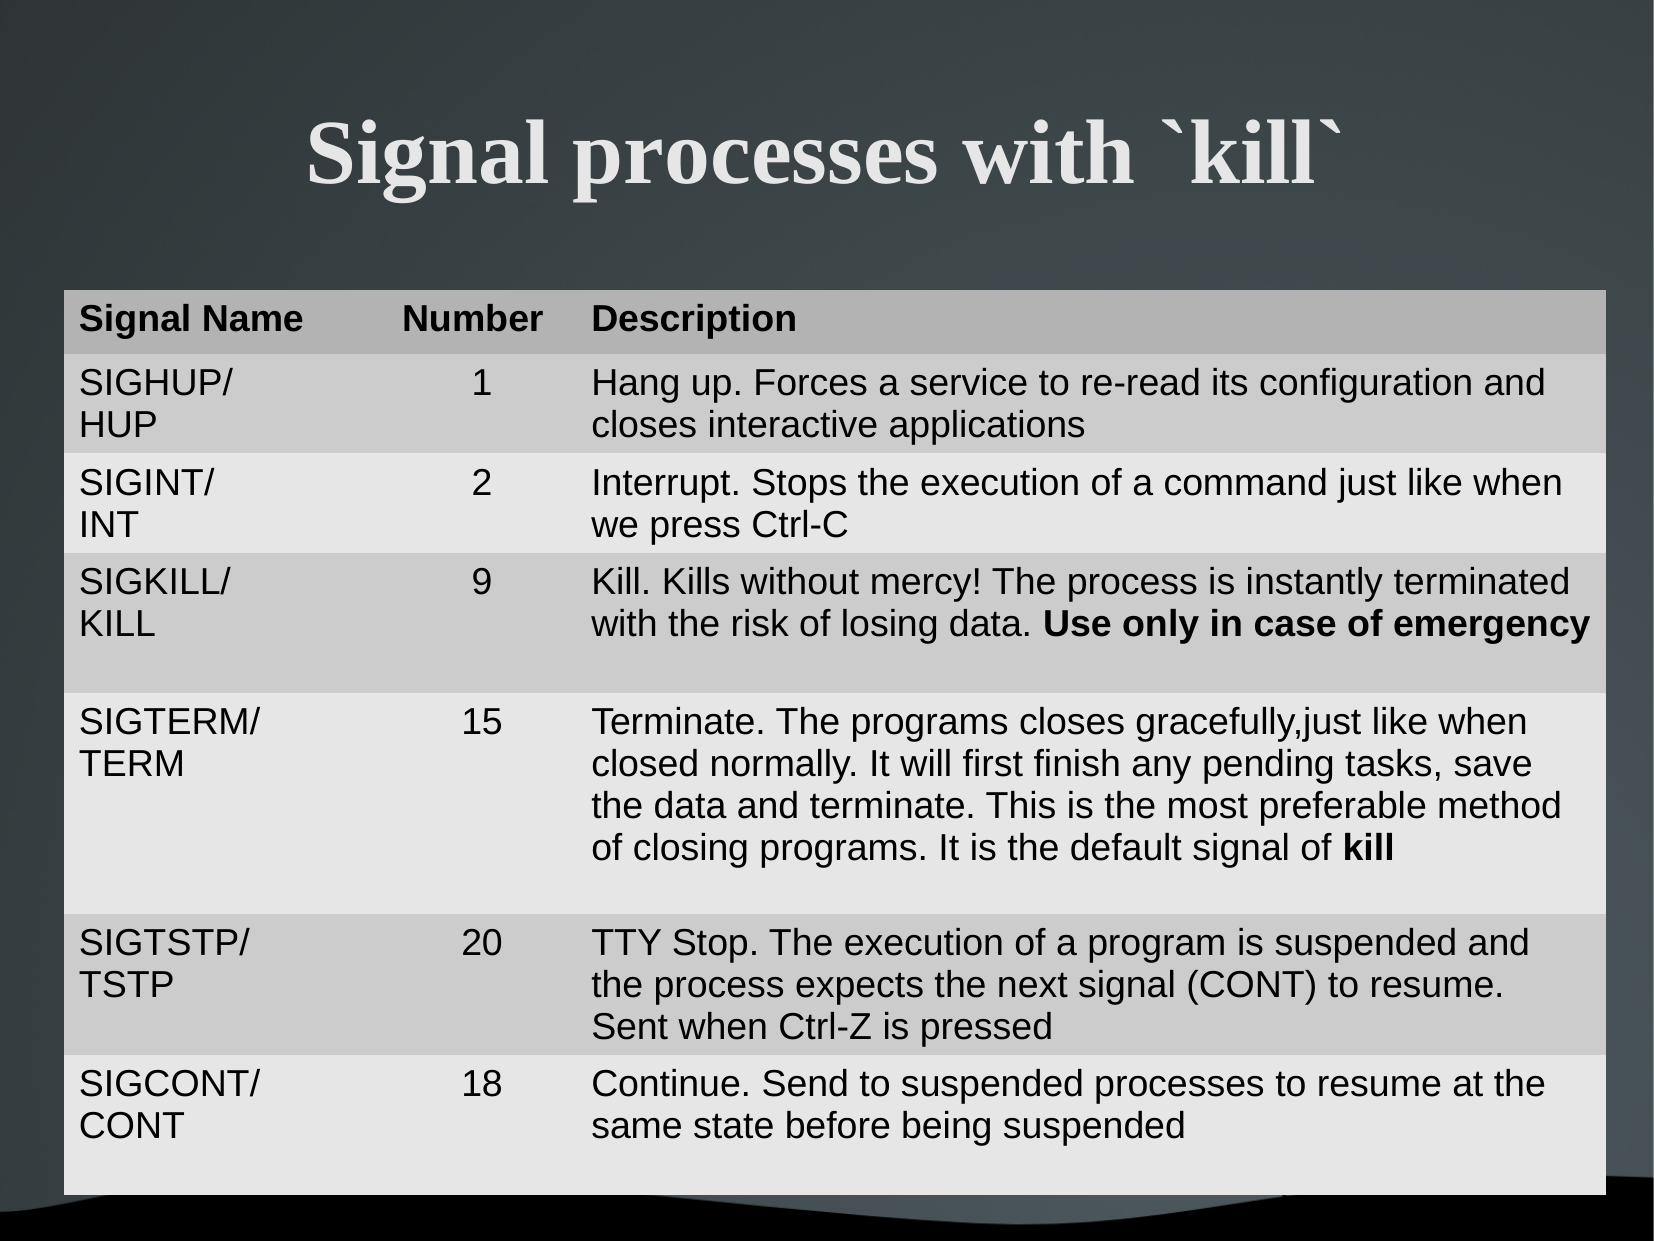

# Signal processes with `kill`
| Signal Name | Number | Description |
| --- | --- | --- |
| SIGHUP/ HUP | 1 | Hang up. Forces a service to re-read its configuration and closes interactive applications |
| SIGINT/ INT | 2 | Interrupt. Stops the execution of a command just like when we press Ctrl-C |
| SIGKILL/ KILL | 9 | Kill. Kills without mercy! The process is instantly terminated with the risk of losing data. Use only in case of emergency |
| SIGTERM/ TERM | 15 | Terminate. The programs closes gracefully,just like when closed normally. It will first finish any pending tasks, save the data and terminate. This is the most preferable method of closing programs. It is the default signal of kill |
| SIGTSTP/ TSTP | 20 | TTY Stop. The execution of a program is suspended and the process expects the next signal (CONT) to resume. Sent when Ctrl-Z is pressed |
| SIGCONT/ CONT | 18 | Continue. Send to suspended processes to resume at the same state before being suspended |